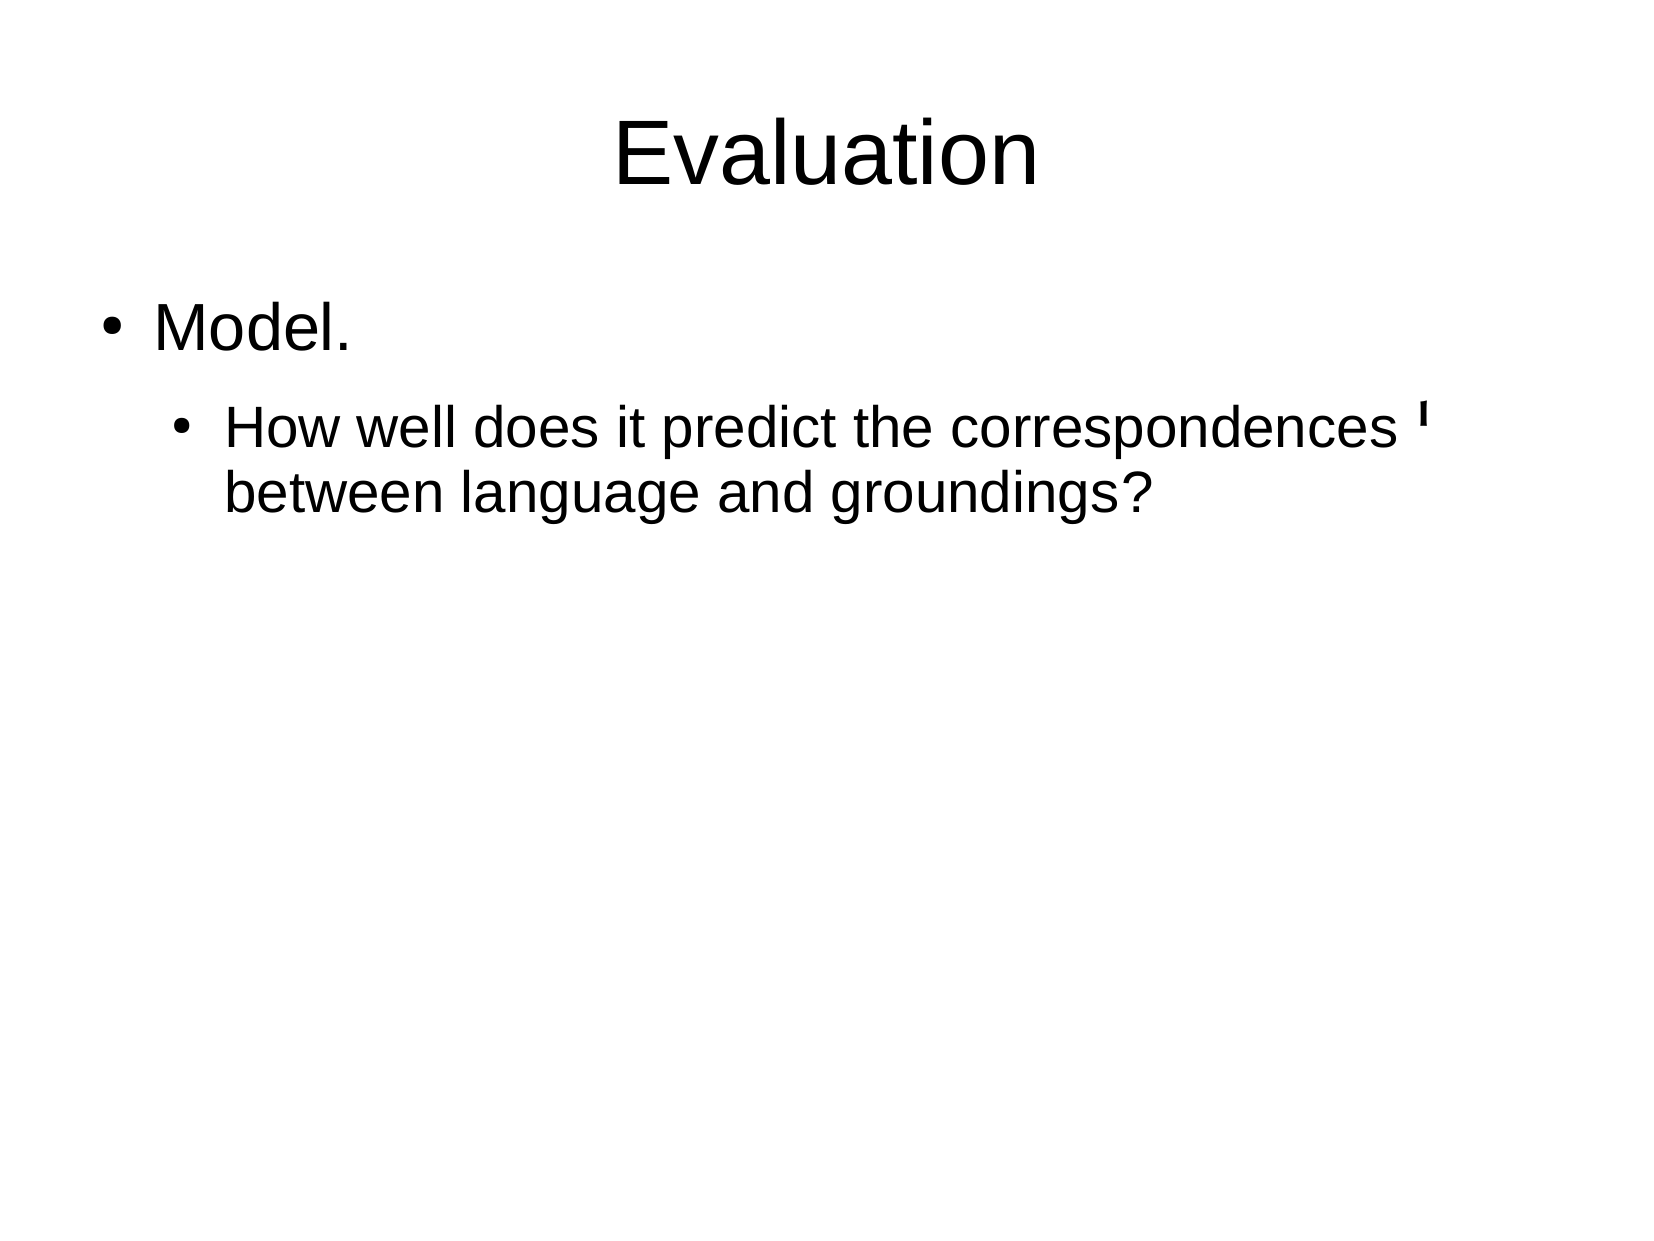

# Evaluation
Model.
How well does it predict the correspondences  between language and groundings?